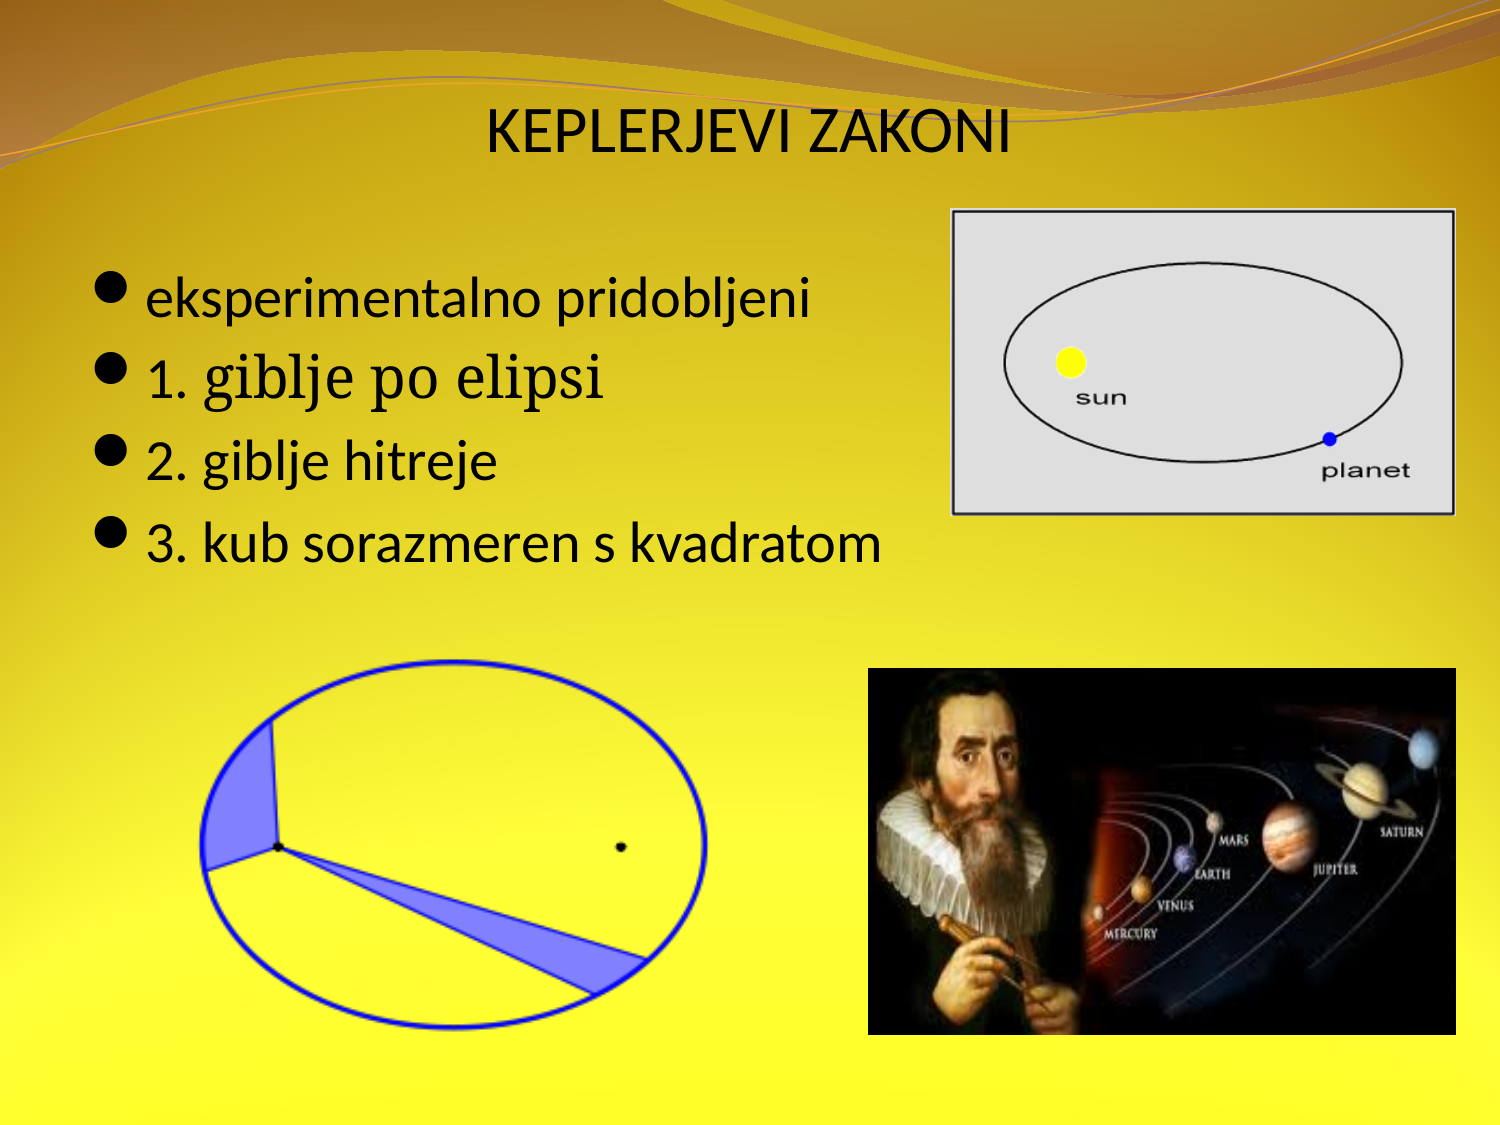

# KEPLERJEVI ZAKONI
eksperimentalno pridobljeni
1. giblje po elipsi
2. giblje hitreje
3. kub sorazmeren s kvadratom